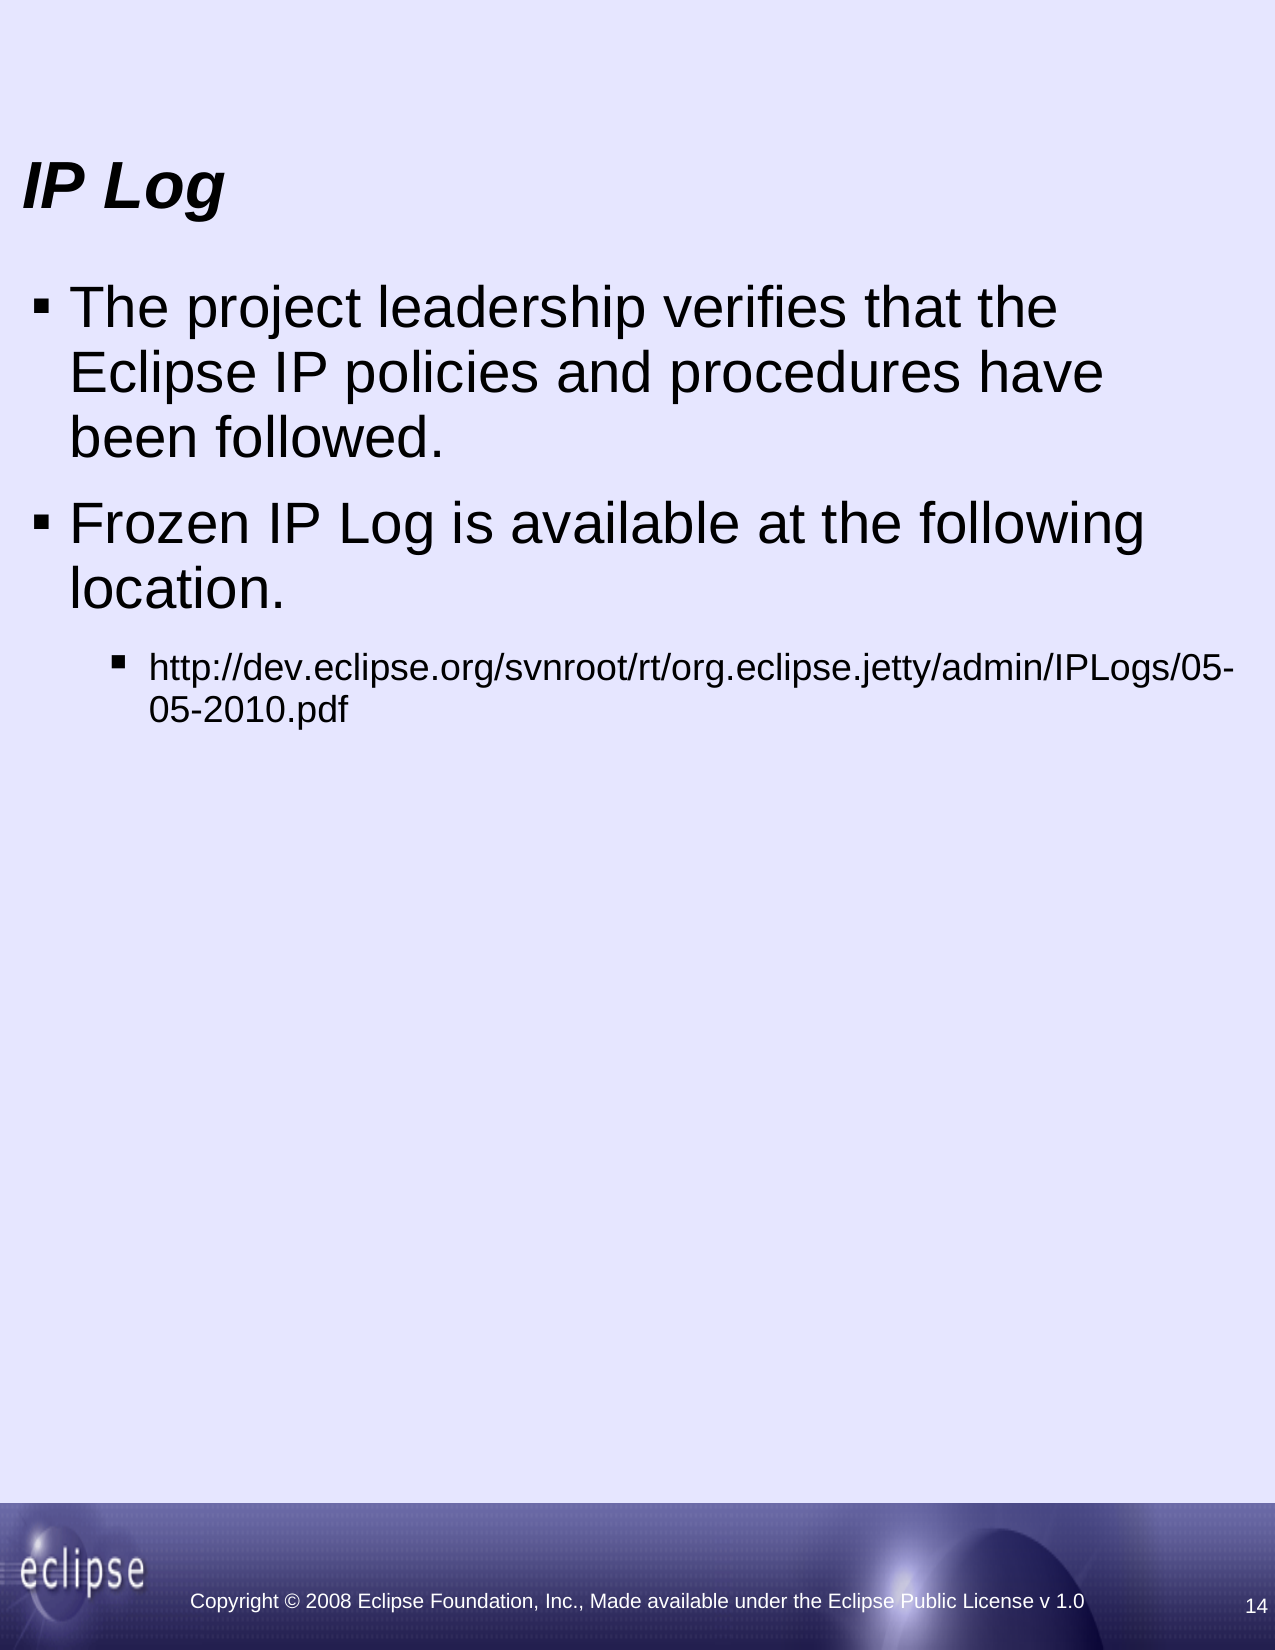

# IP Log
The project leadership verifies that the Eclipse IP policies and procedures have been followed.
Frozen IP Log is available at the following location.
http://dev.eclipse.org/svnroot/rt/org.eclipse.jetty/admin/IPLogs/05-05-2010.pdf
14